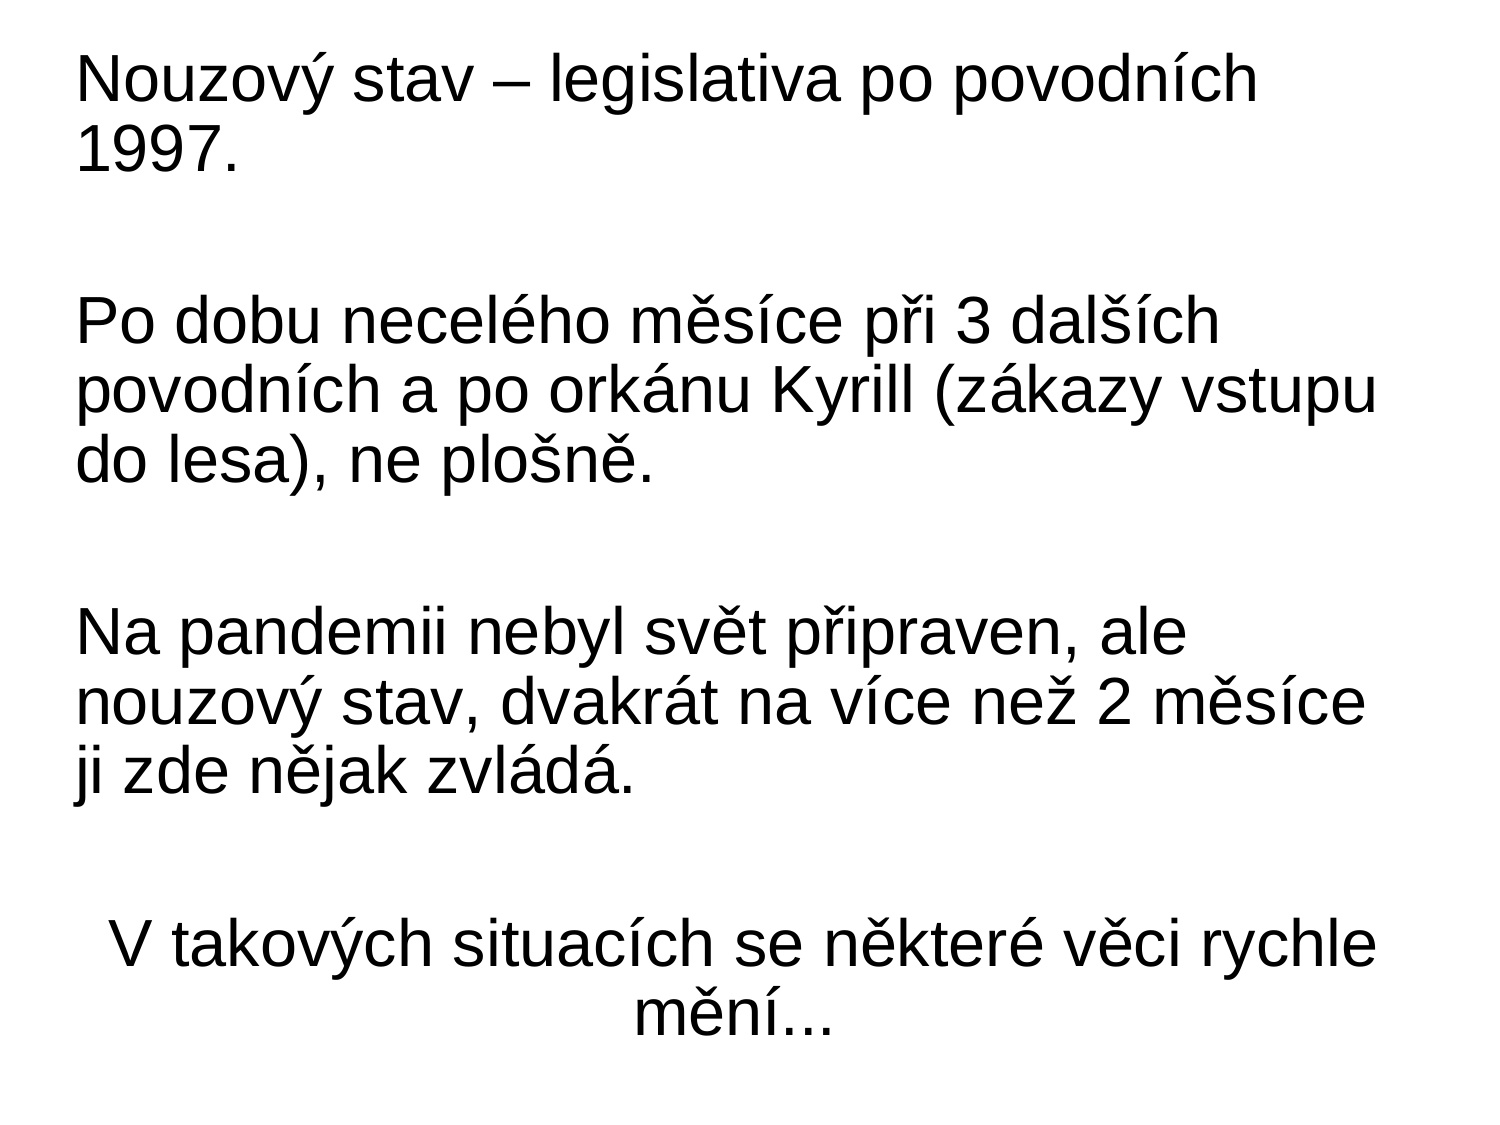

#
Nouzový stav – legislativa po povodních 1997.
Po dobu necelého měsíce při 3 dalších povodních a po orkánu Kyrill (zákazy vstupu do lesa), ne plošně.
Na pandemii nebyl svět připraven, ale nouzový stav, dvakrát na více než 2 měsíce ji zde nějak zvládá.
V takových situacích se některé věci rychle mění...